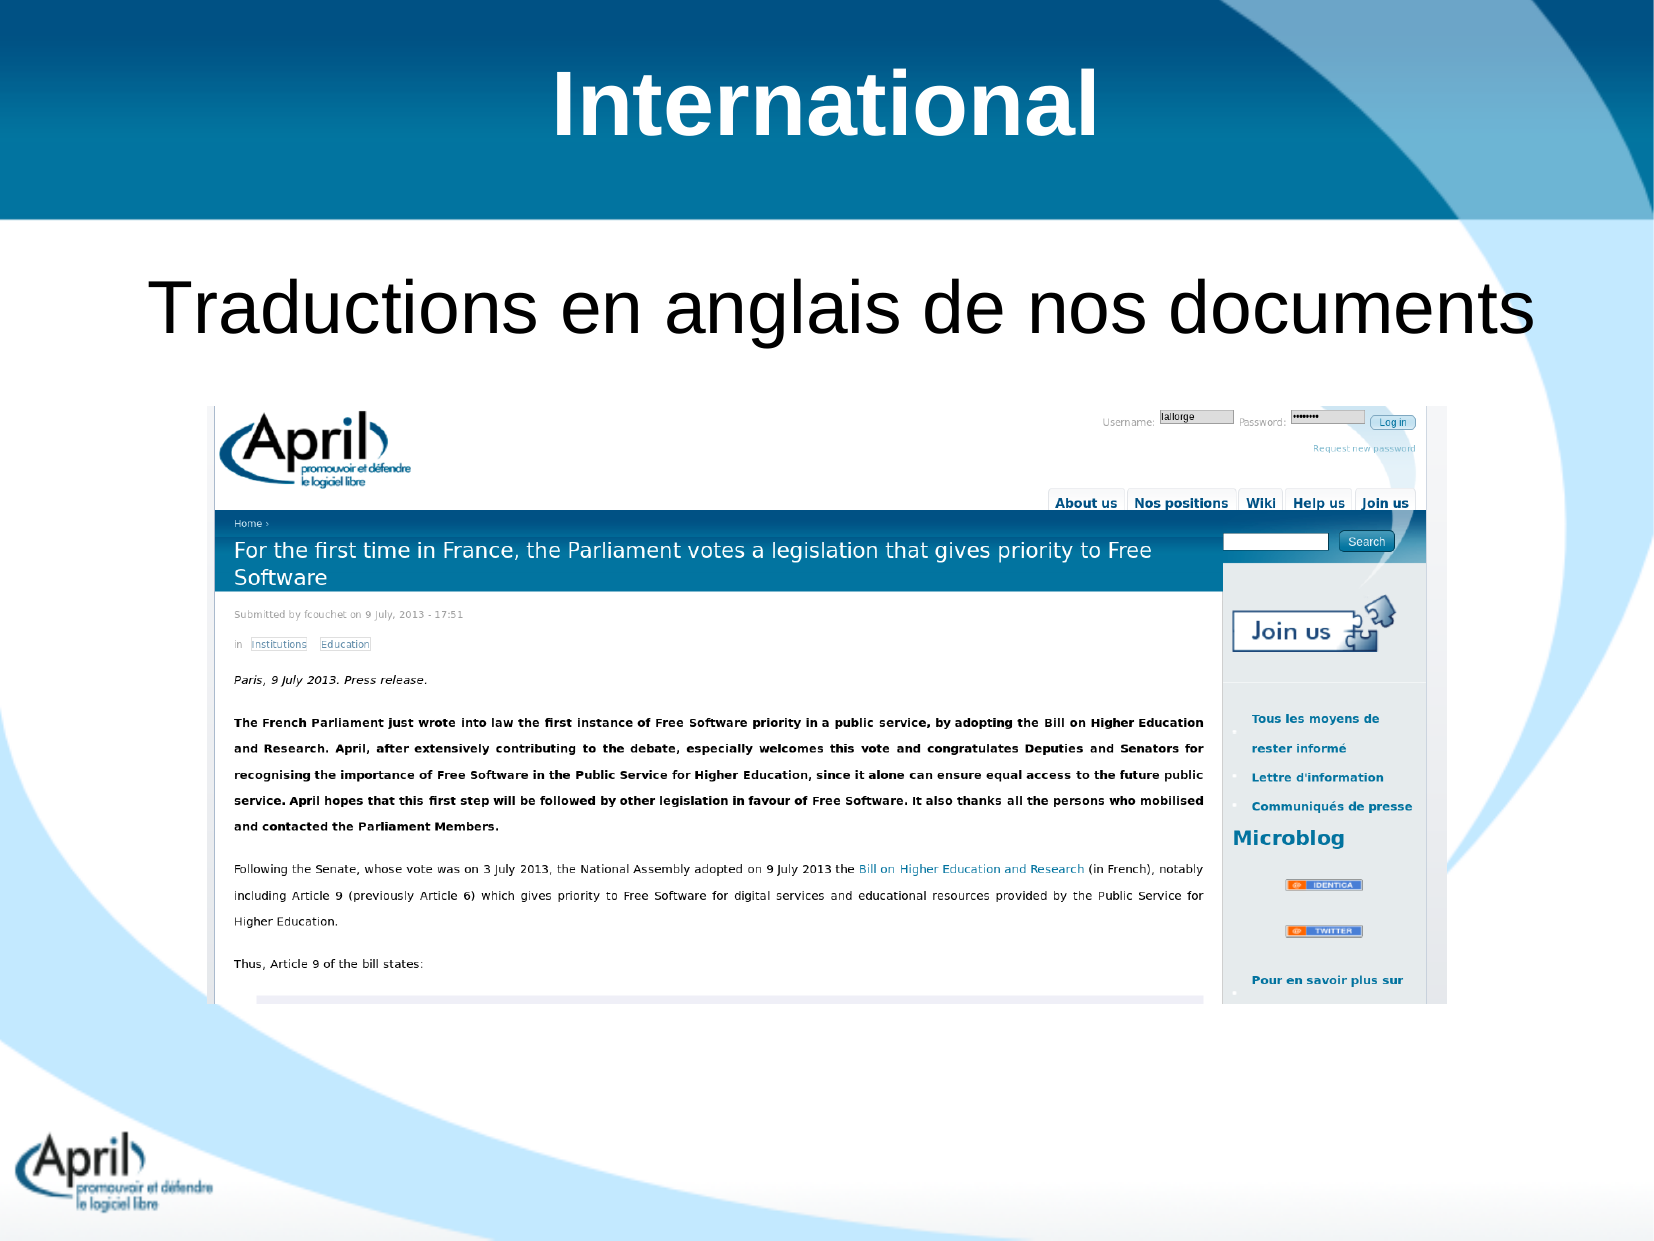

# International
Traductions en anglais de nos documents